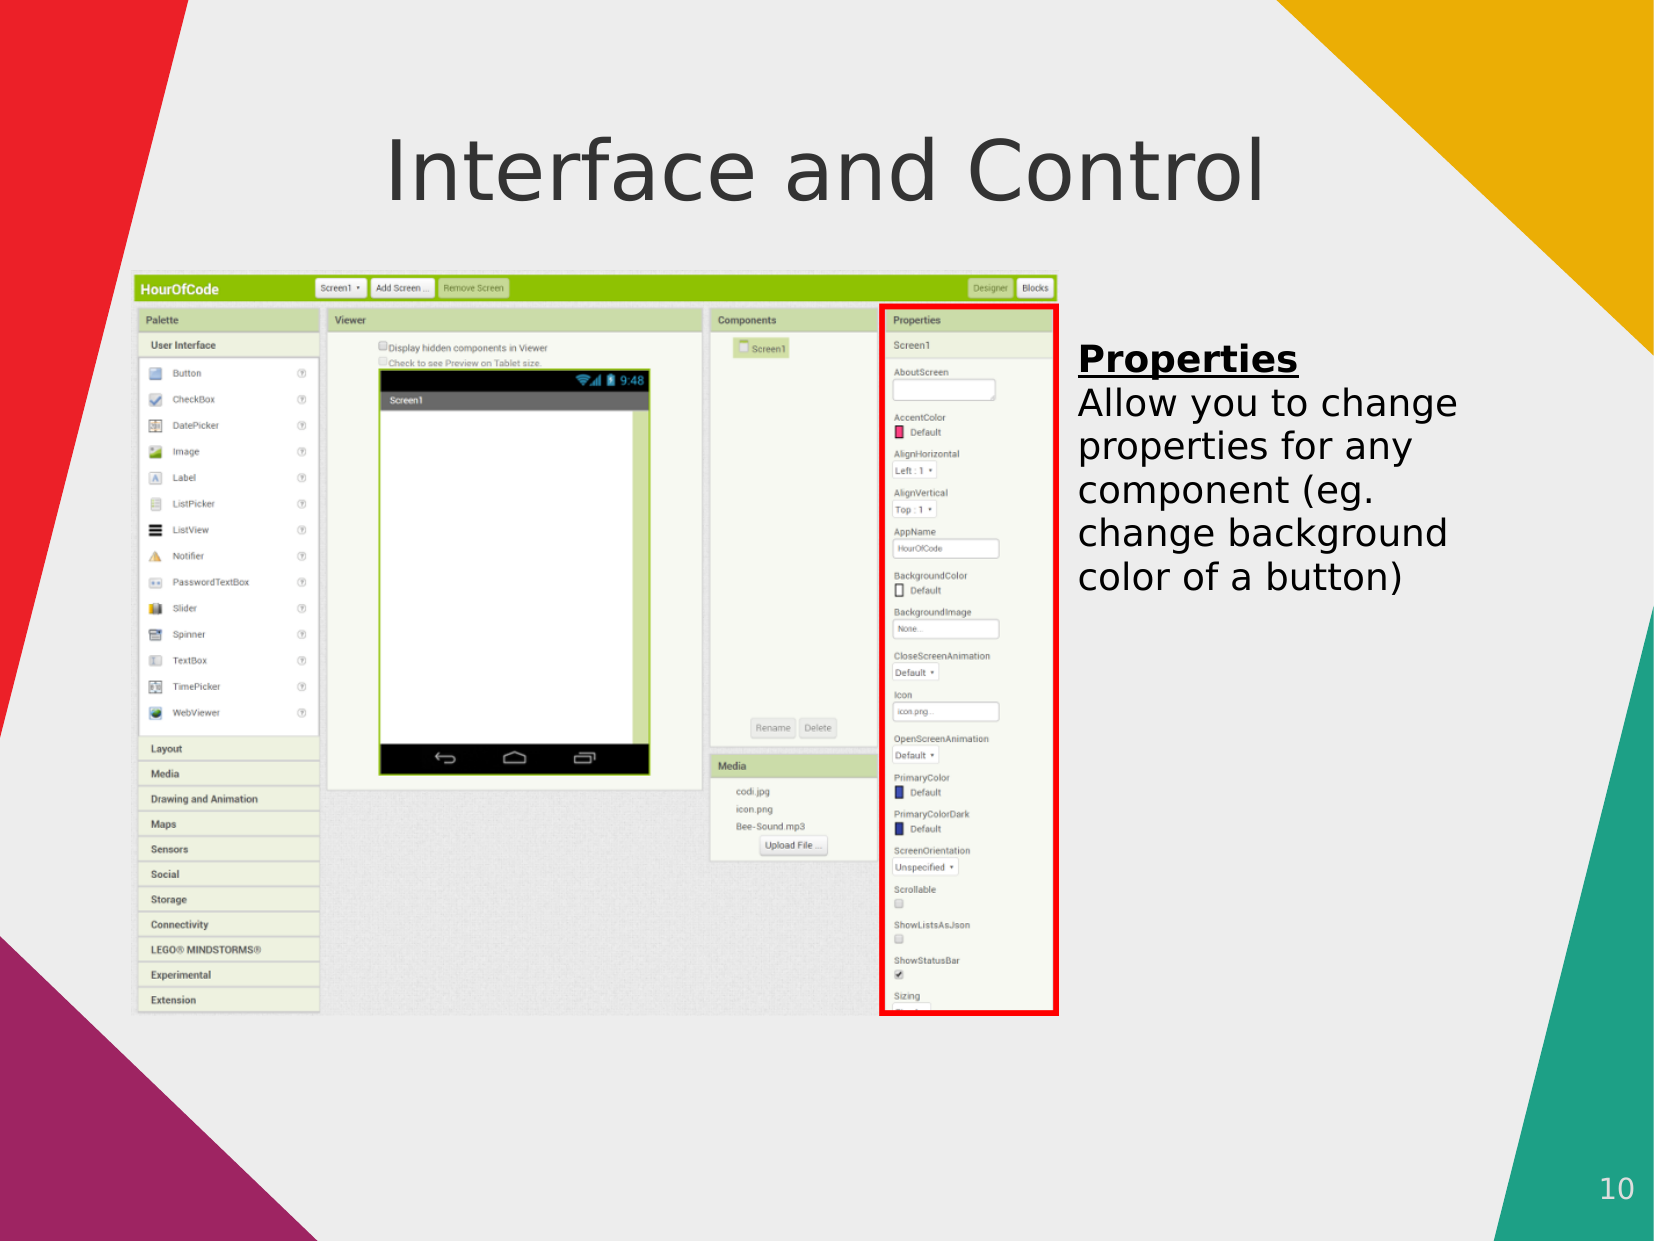

# Interface and Control
Properties
Allow you to change properties for any component (eg. change background color of a button)
10